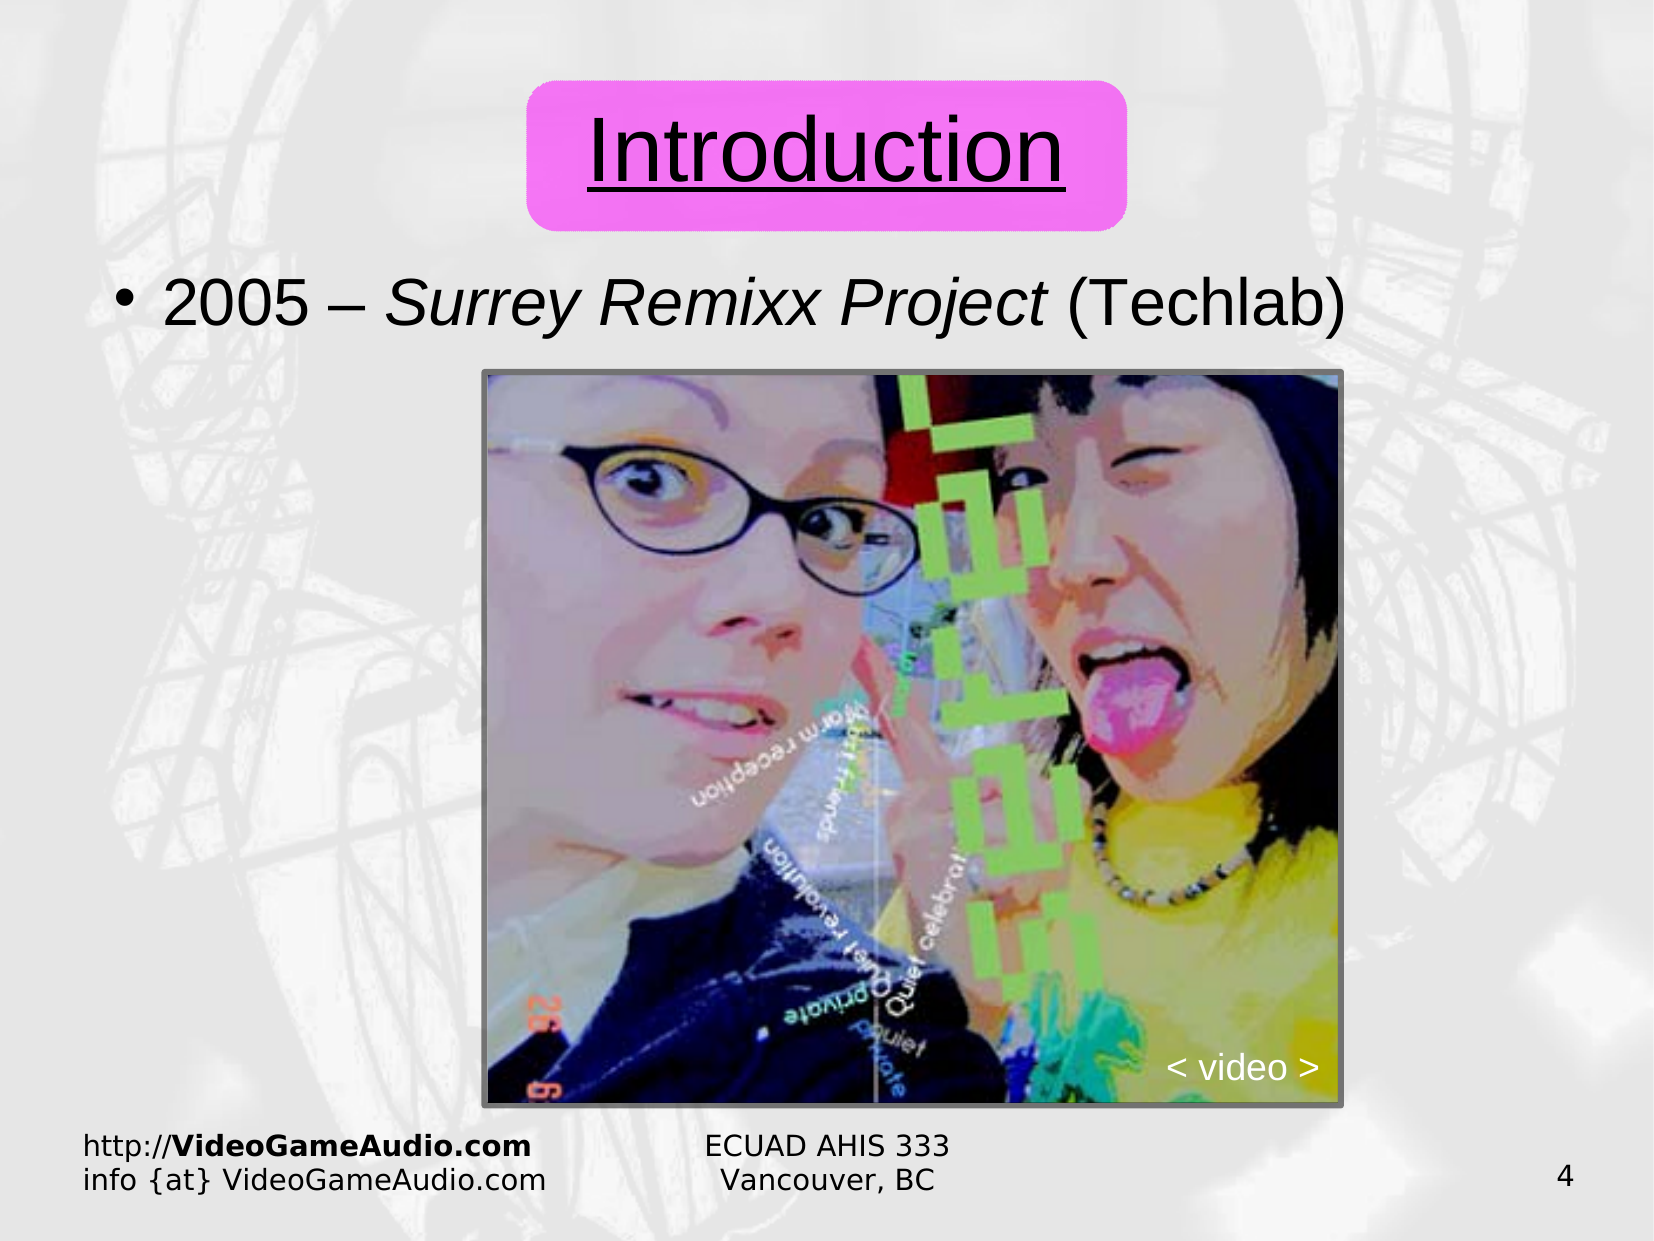

# Introduction
 2005 – Surrey Remixx Project (Techlab)
< video >
4